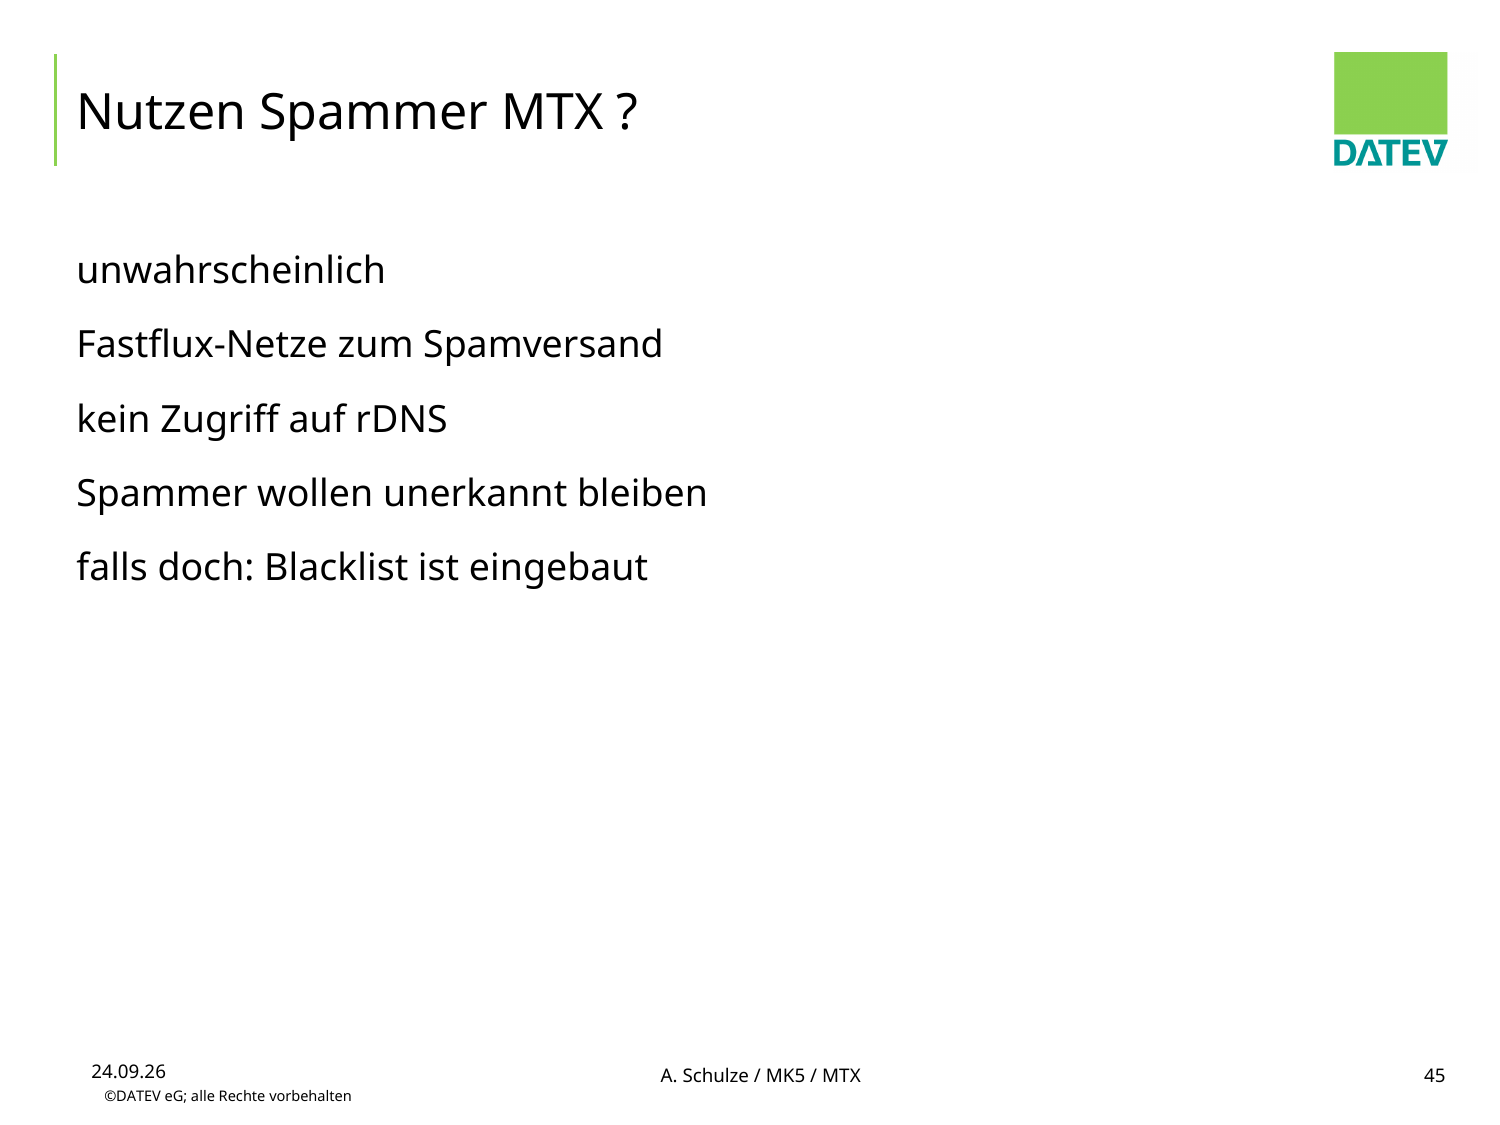

# Nutzen Spammer MTX ?
unwahrscheinlich
Fastflux-Netze zum Spamversand
kein Zugriff auf rDNS
Spammer wollen unerkannt bleiben
falls doch: Blacklist ist eingebaut
A. Schulze / MK5 / MTX
45